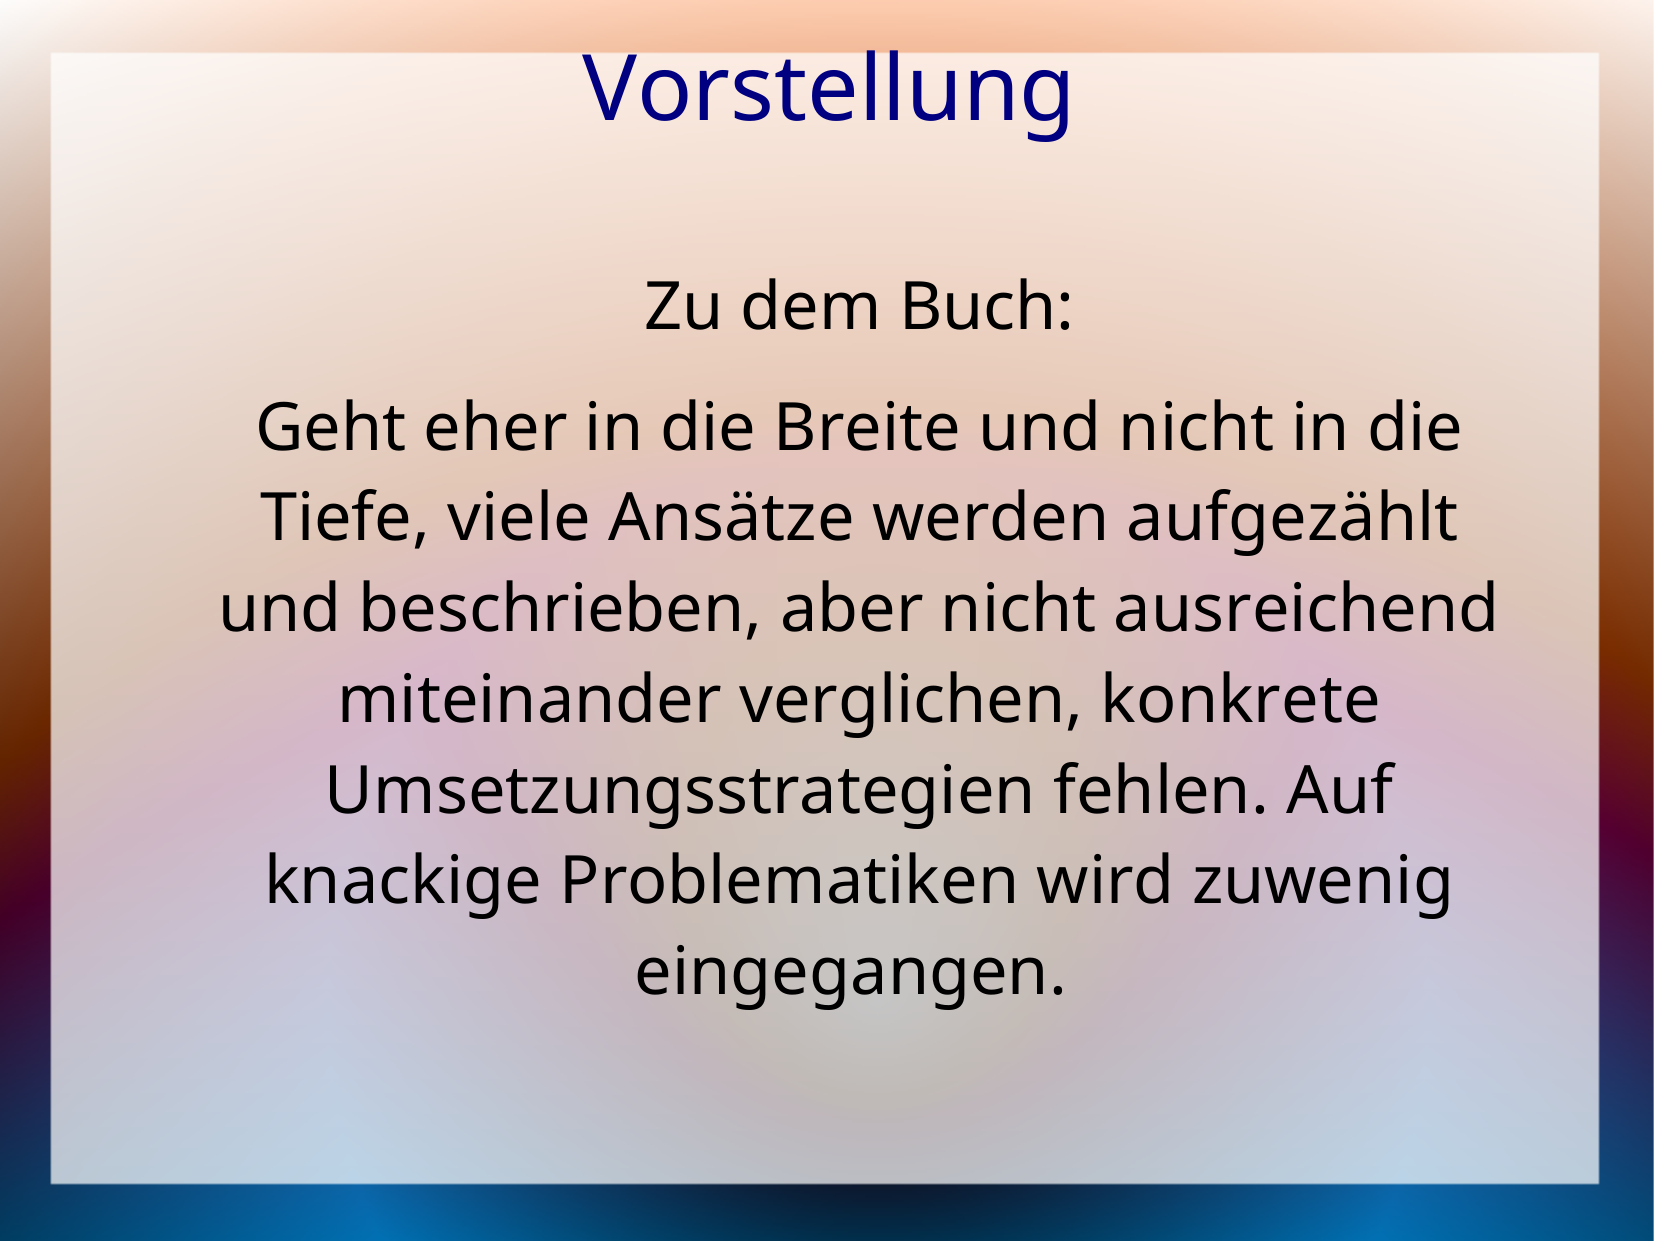

# Vorstellung
Zu dem Buch:
Geht eher in die Breite und nicht in die Tiefe, viele Ansätze werden aufgezählt und beschrieben, aber nicht ausreichend miteinander verglichen, konkrete Umsetzungsstrategien fehlen. Auf knackige Problematiken wird zuwenig eingegangen.